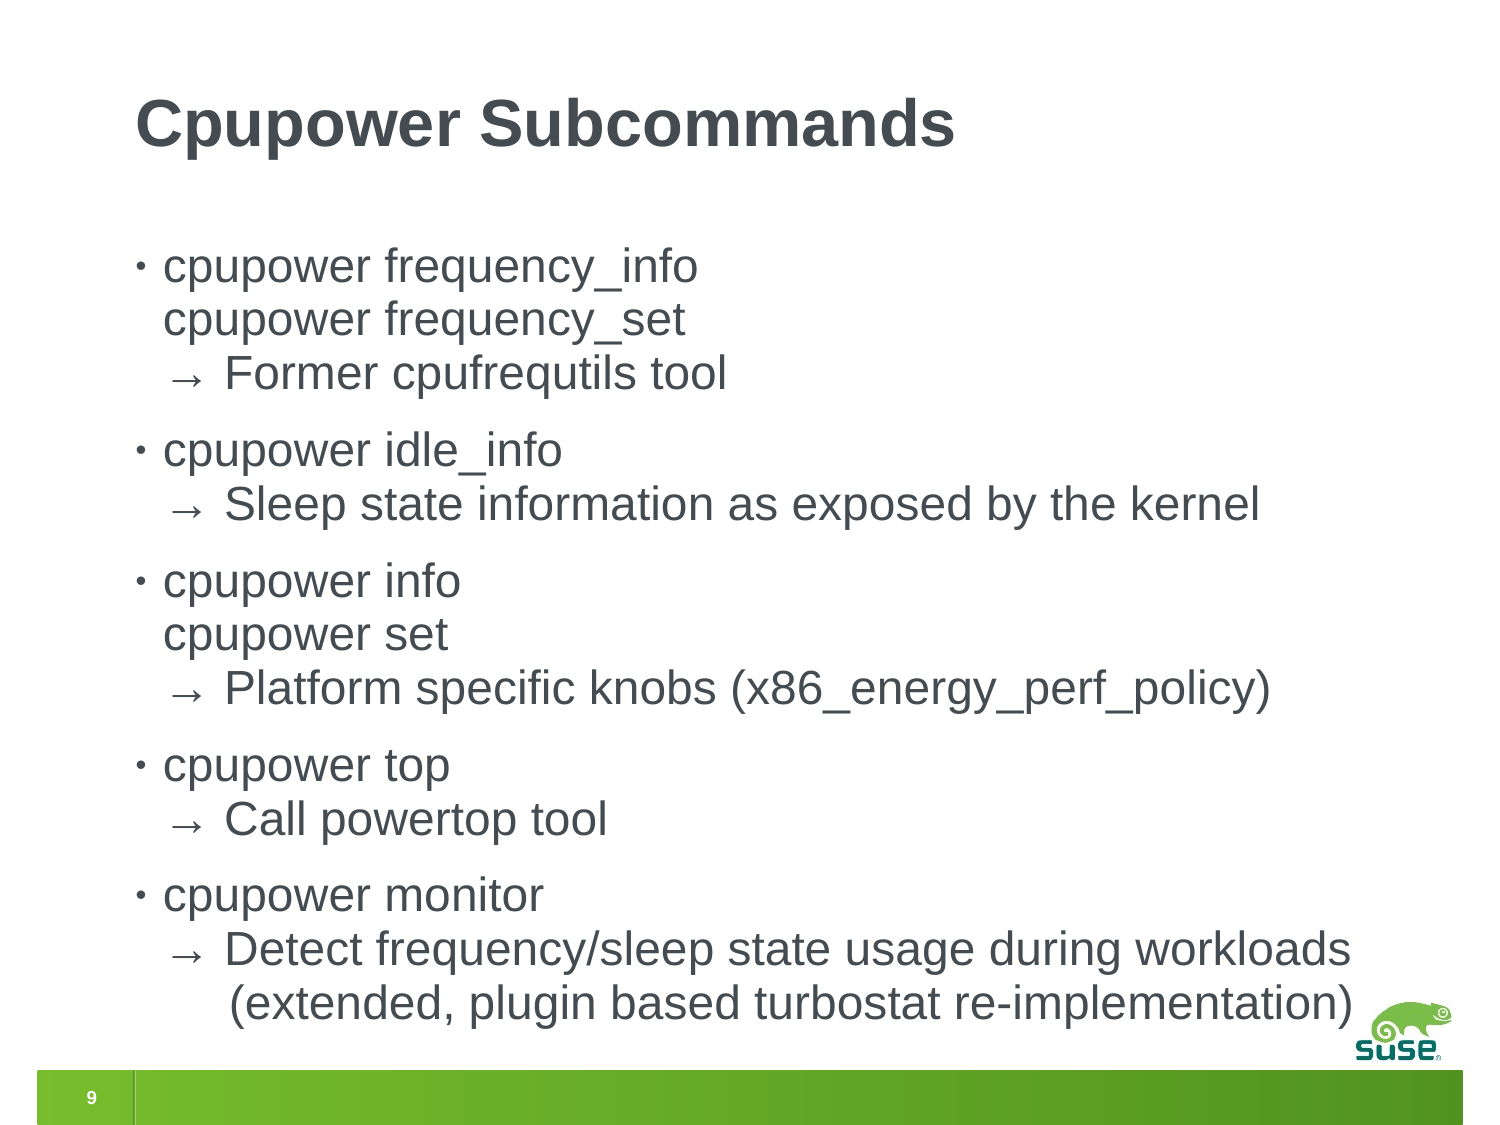

# Cpupower Subcommands
cpupower frequency_info
cpupower frequency_set
→ Former cpufrequtils tool
cpupower idle_info
→ Sleep state information as exposed by the kernel
cpupower info
cpupower set
→ Platform specific knobs (x86_energy_perf_policy)
cpupower top
→ Call powertop tool
cpupower monitor
→ Detect frequency/sleep state usage during workloads
 (extended, plugin based turbostat re-implementation)